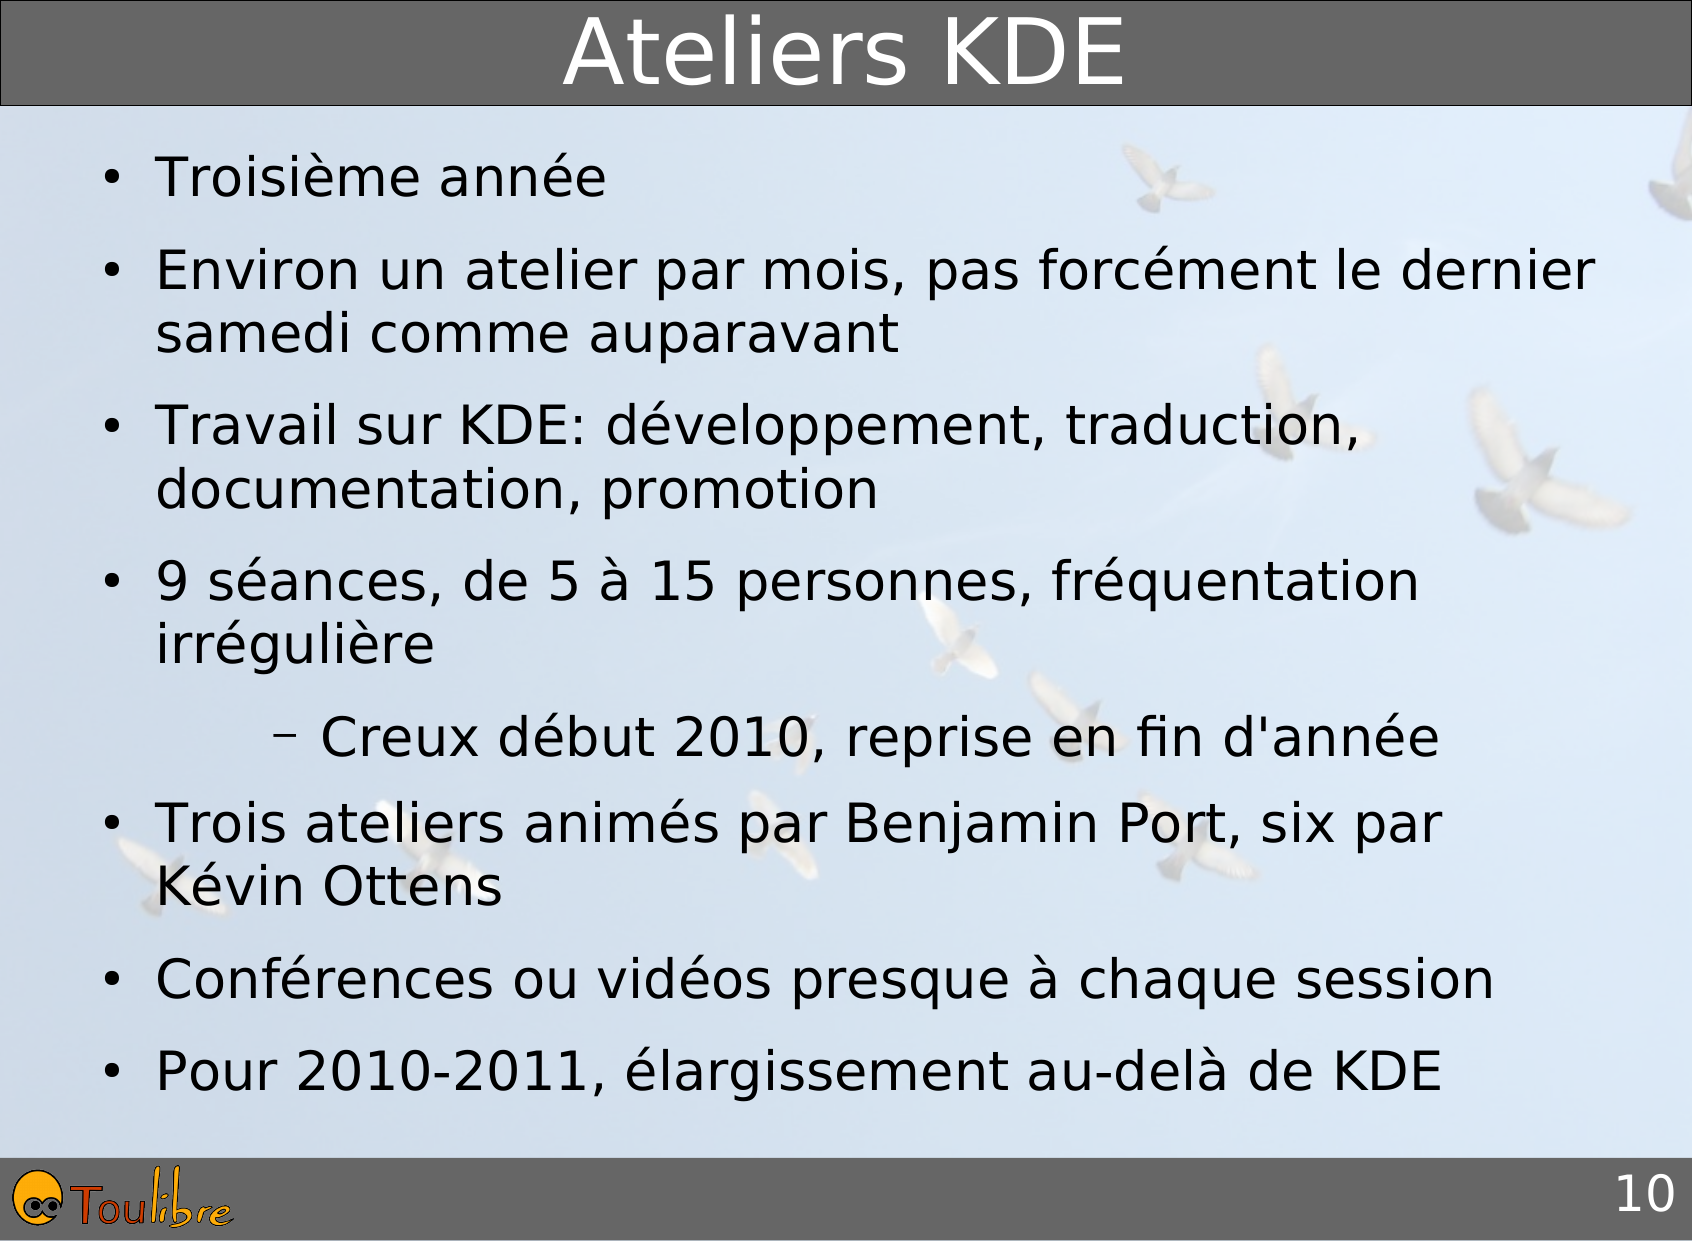

# Ateliers KDE
Troisième année
Environ un atelier par mois, pas forcément le dernier samedi comme auparavant
Travail sur KDE: développement, traduction, documentation, promotion
9 séances, de 5 à 15 personnes, fréquentation irrégulière
Creux début 2010, reprise en fin d'année
Trois ateliers animés par Benjamin Port, six par Kévin Ottens
Conférences ou vidéos presque à chaque session
Pour 2010-2011, élargissement au-delà de KDE